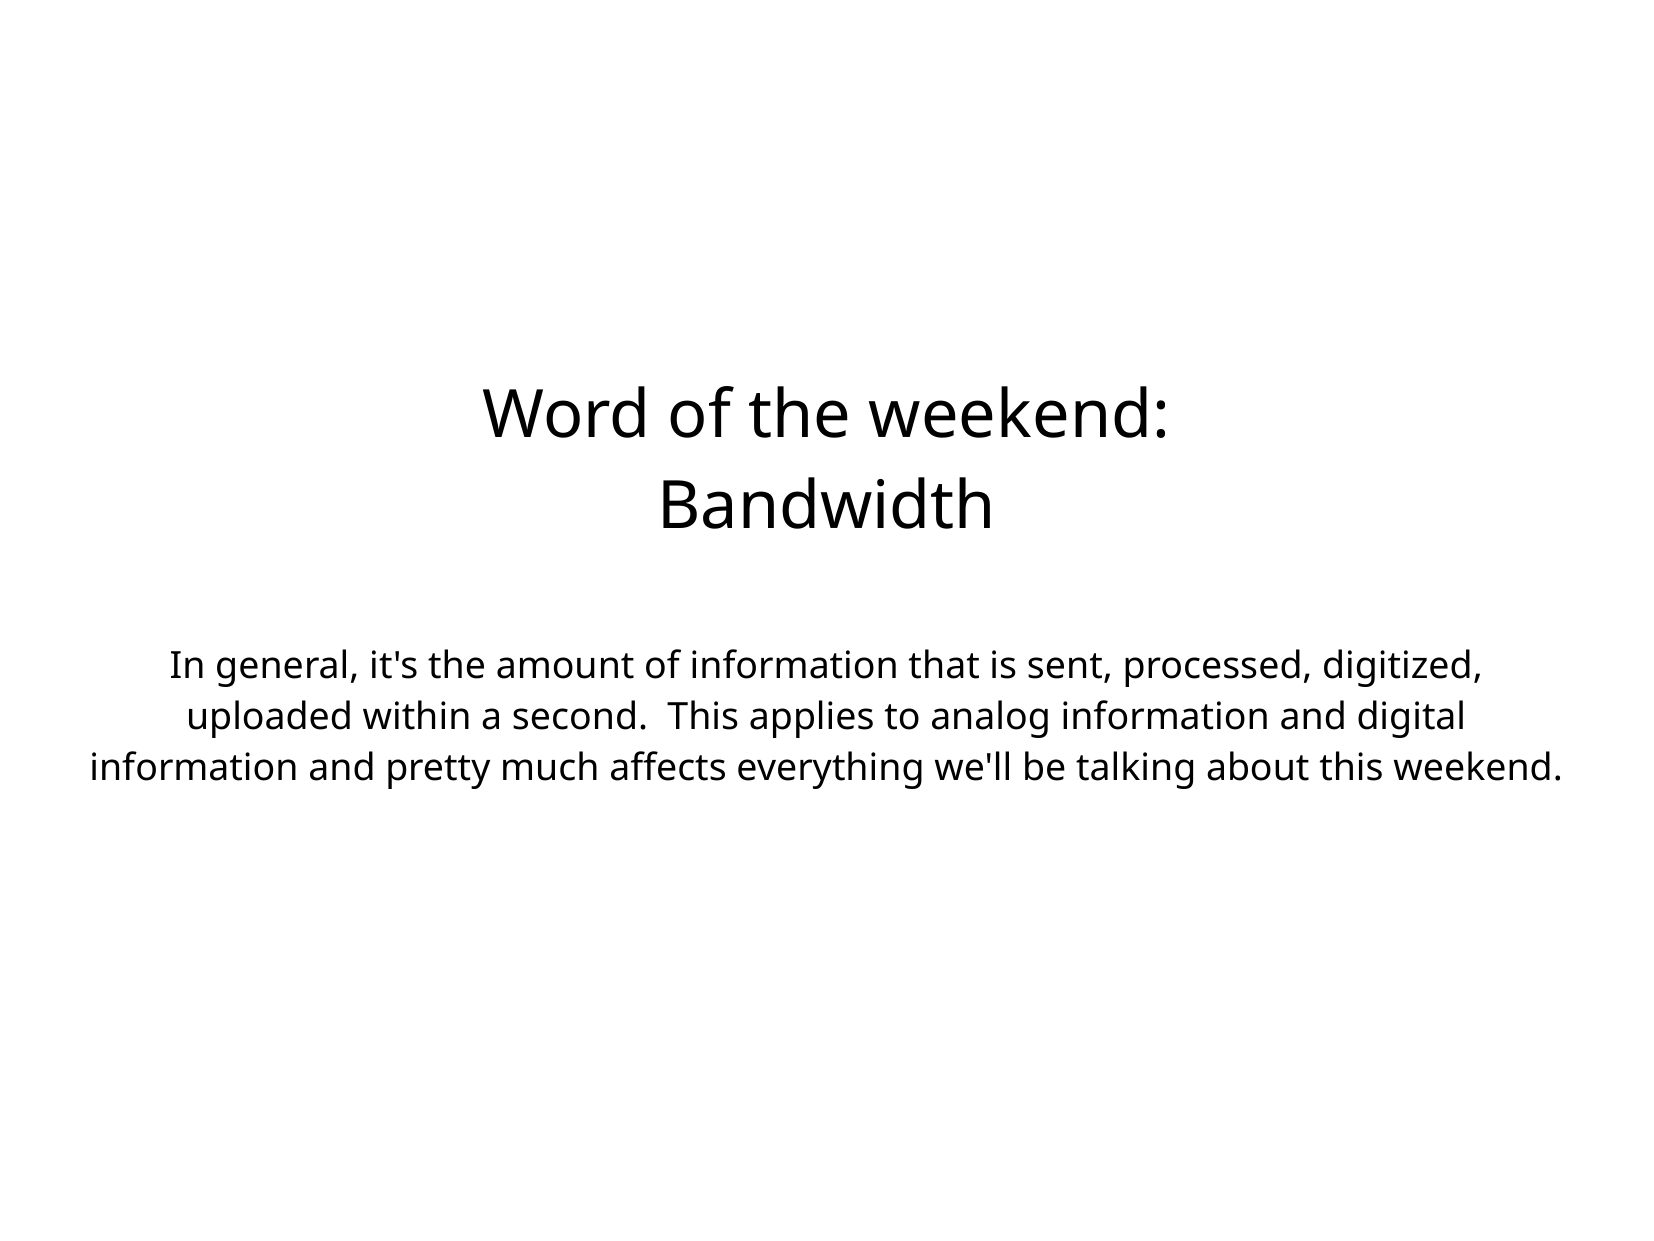

# Word of the weekend:
Bandwidth
In general, it's the amount of information that is sent, processed, digitized, uploaded within a second. This applies to analog information and digital information and pretty much affects everything we'll be talking about this weekend.